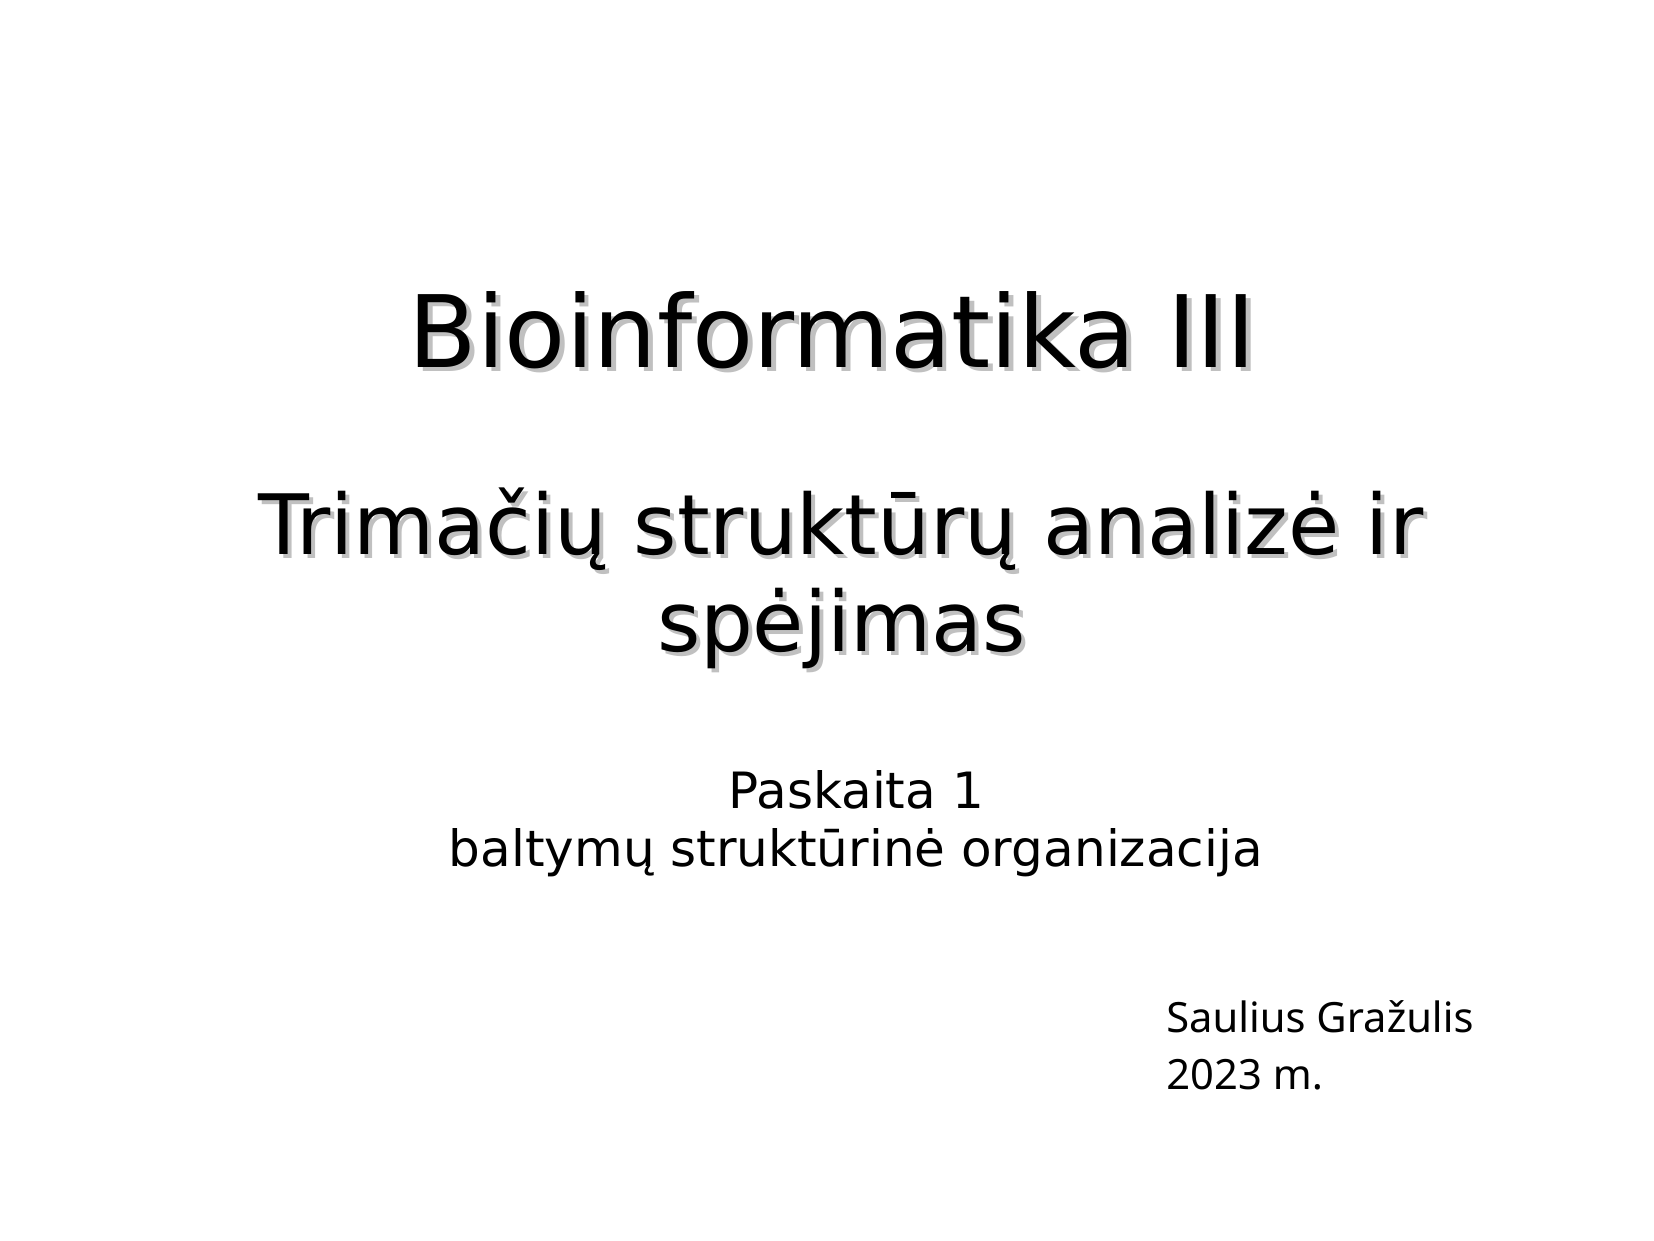

# Bioinformatika III
Trimačių struktūrų analizė ir spėjimas
Paskaita 1
baltymų struktūrinė organizacija
Saulius Gražulis
2023 m.